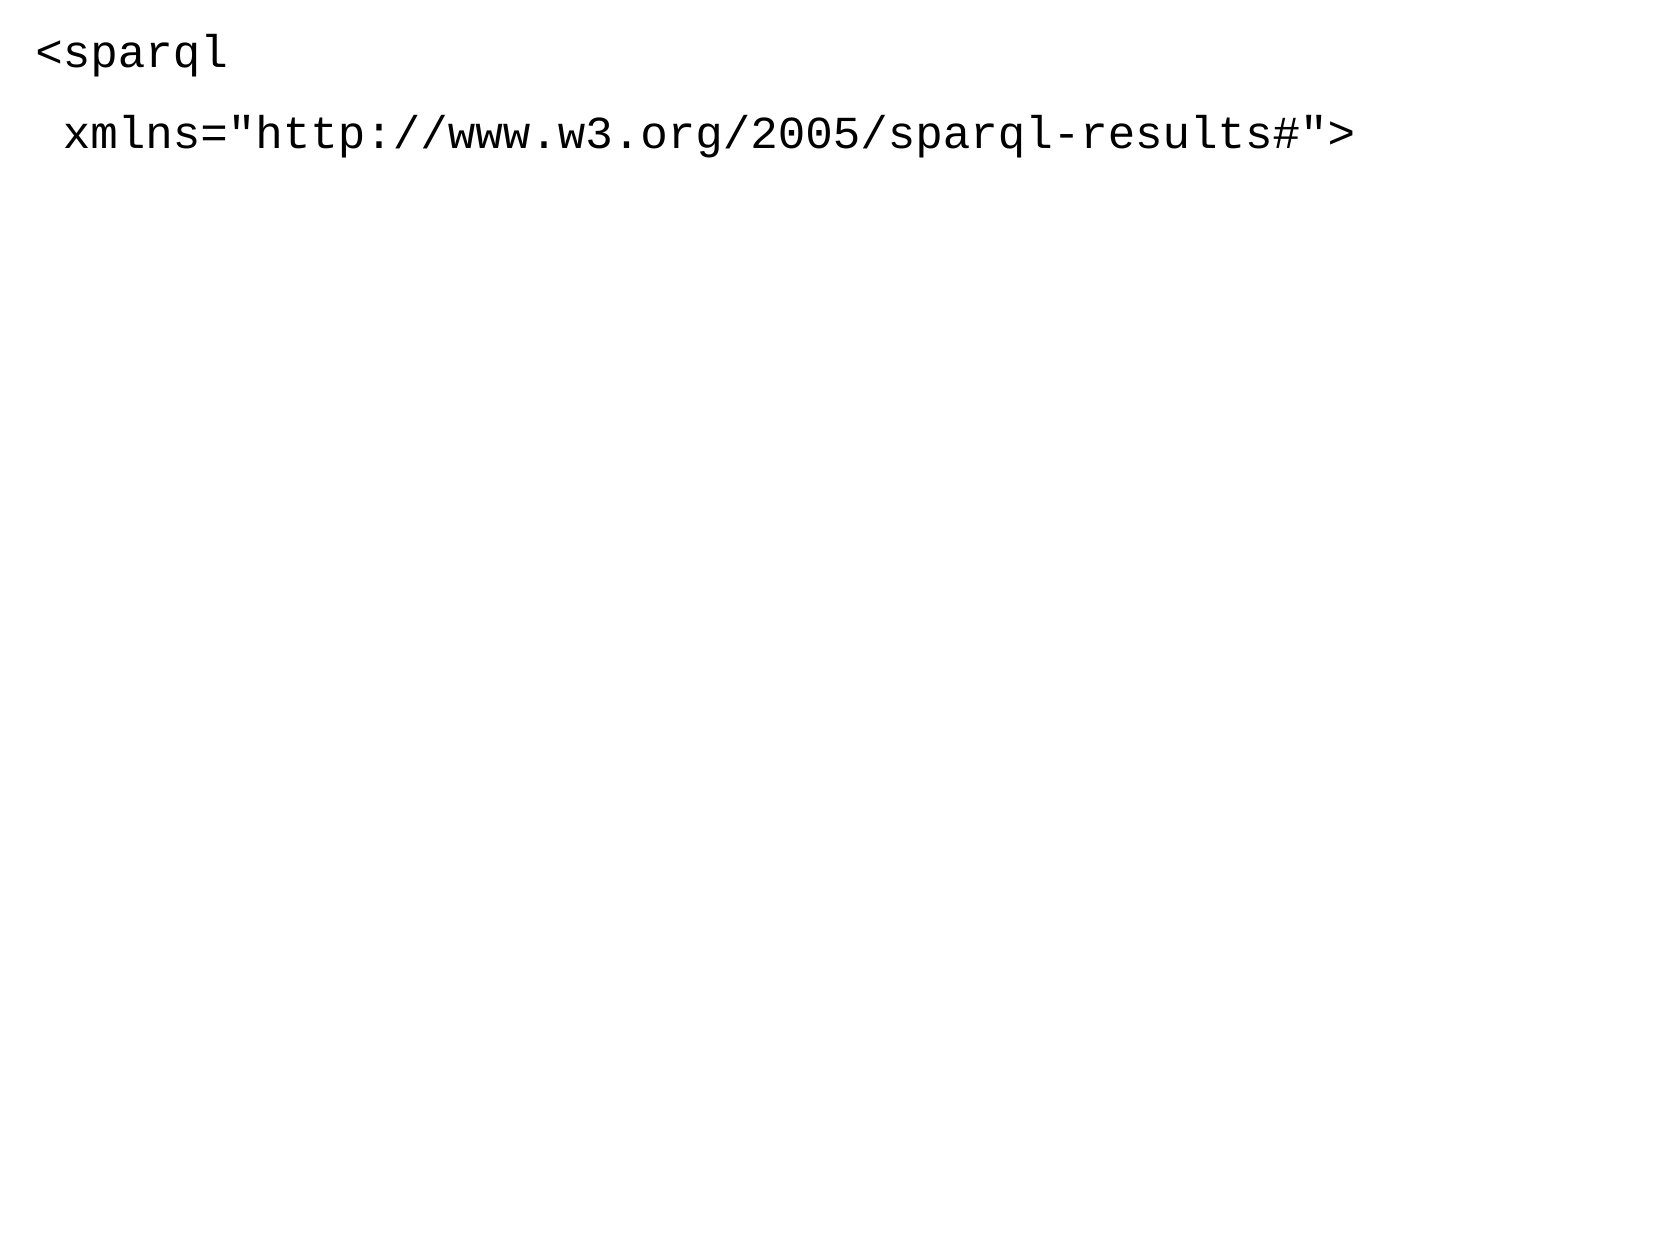

# The SPARQL Results Format
<sparql
 xmlns="http://www.w3.org/2005/sparql-results#">